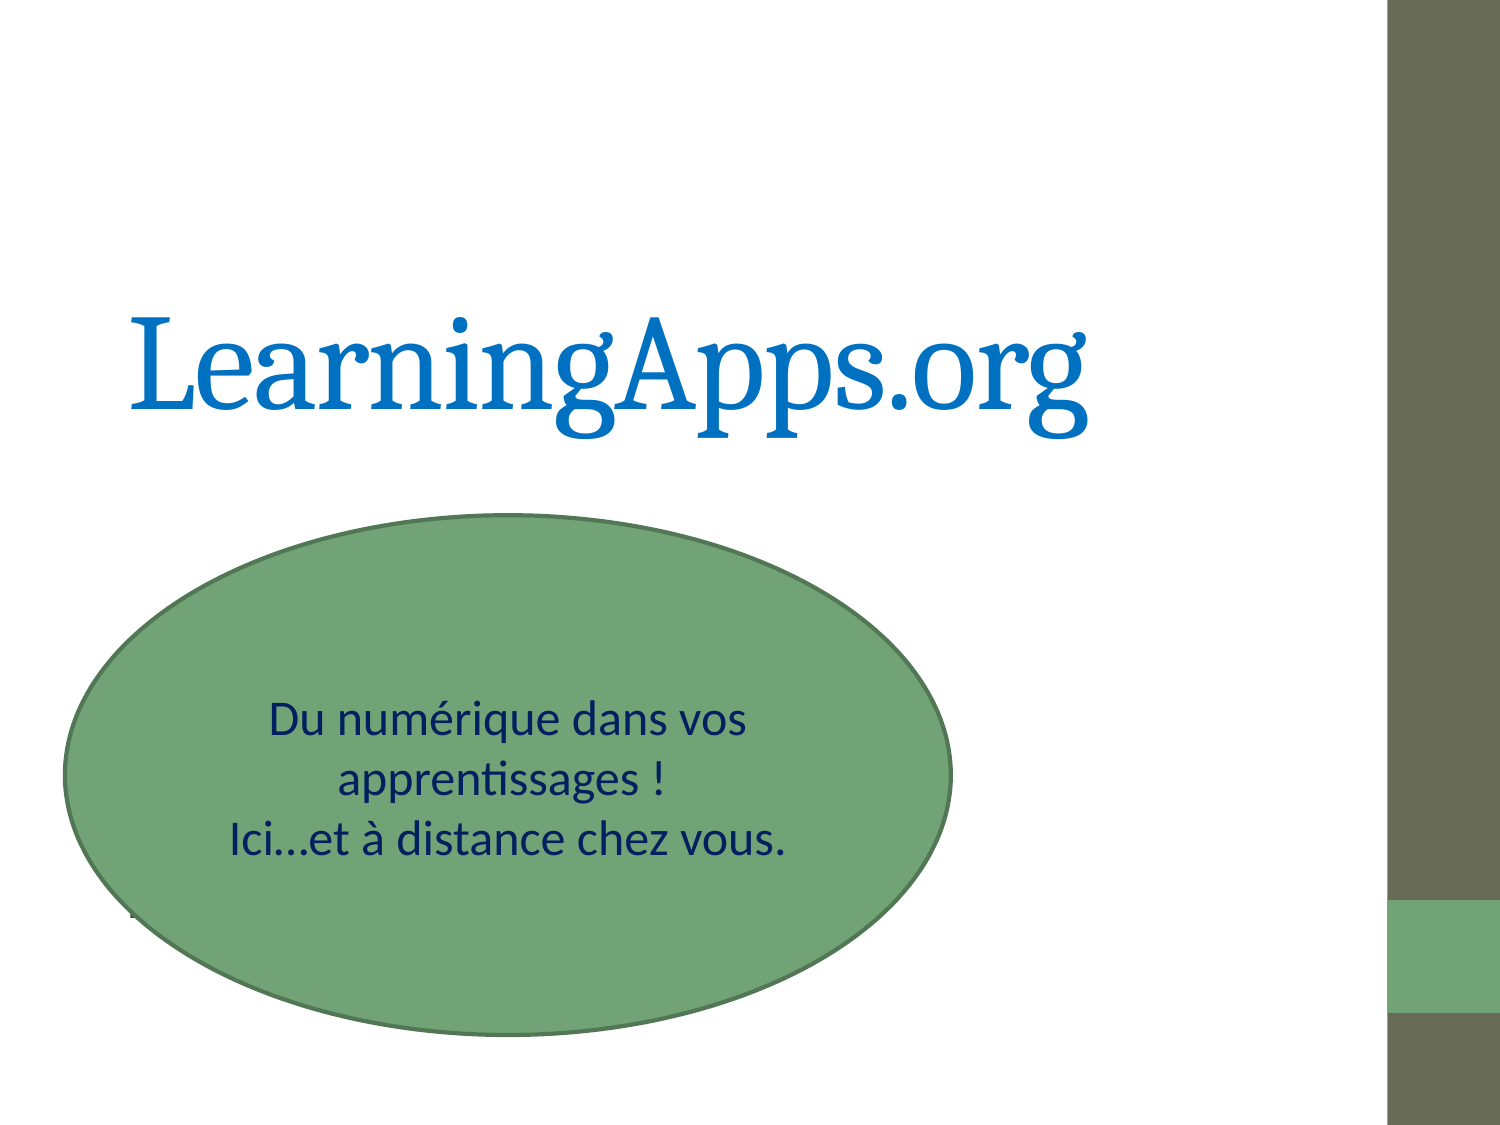

# LearningApps.org
Du numérique dans vos apprentissages !
Ici…et à distance chez vous.
Laurence Fauvelle